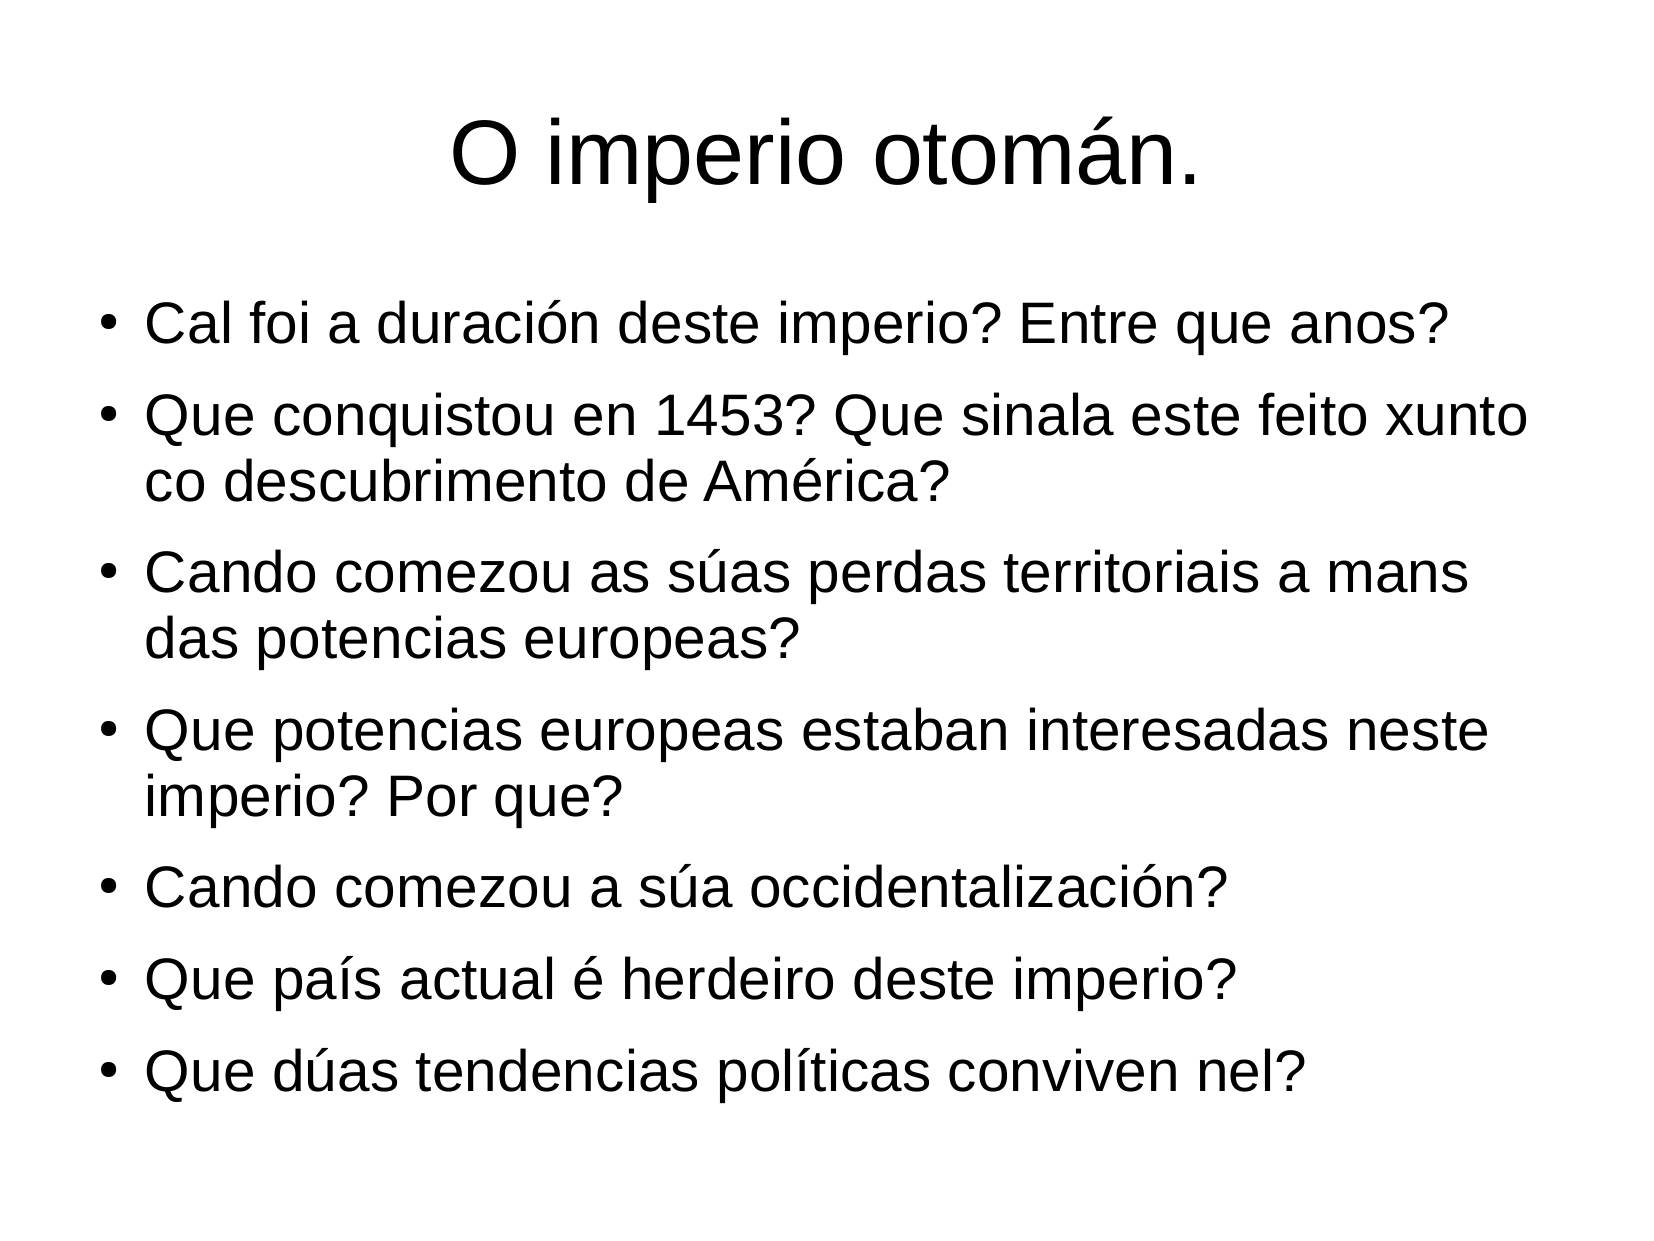

# O imperio otomán.
Cal foi a duración deste imperio? Entre que anos?
Que conquistou en 1453? Que sinala este feito xunto co descubrimento de América?
Cando comezou as súas perdas territoriais a mans das potencias europeas?
Que potencias europeas estaban interesadas neste imperio? Por que?
Cando comezou a súa occidentalización?
Que país actual é herdeiro deste imperio?
Que dúas tendencias políticas conviven nel?